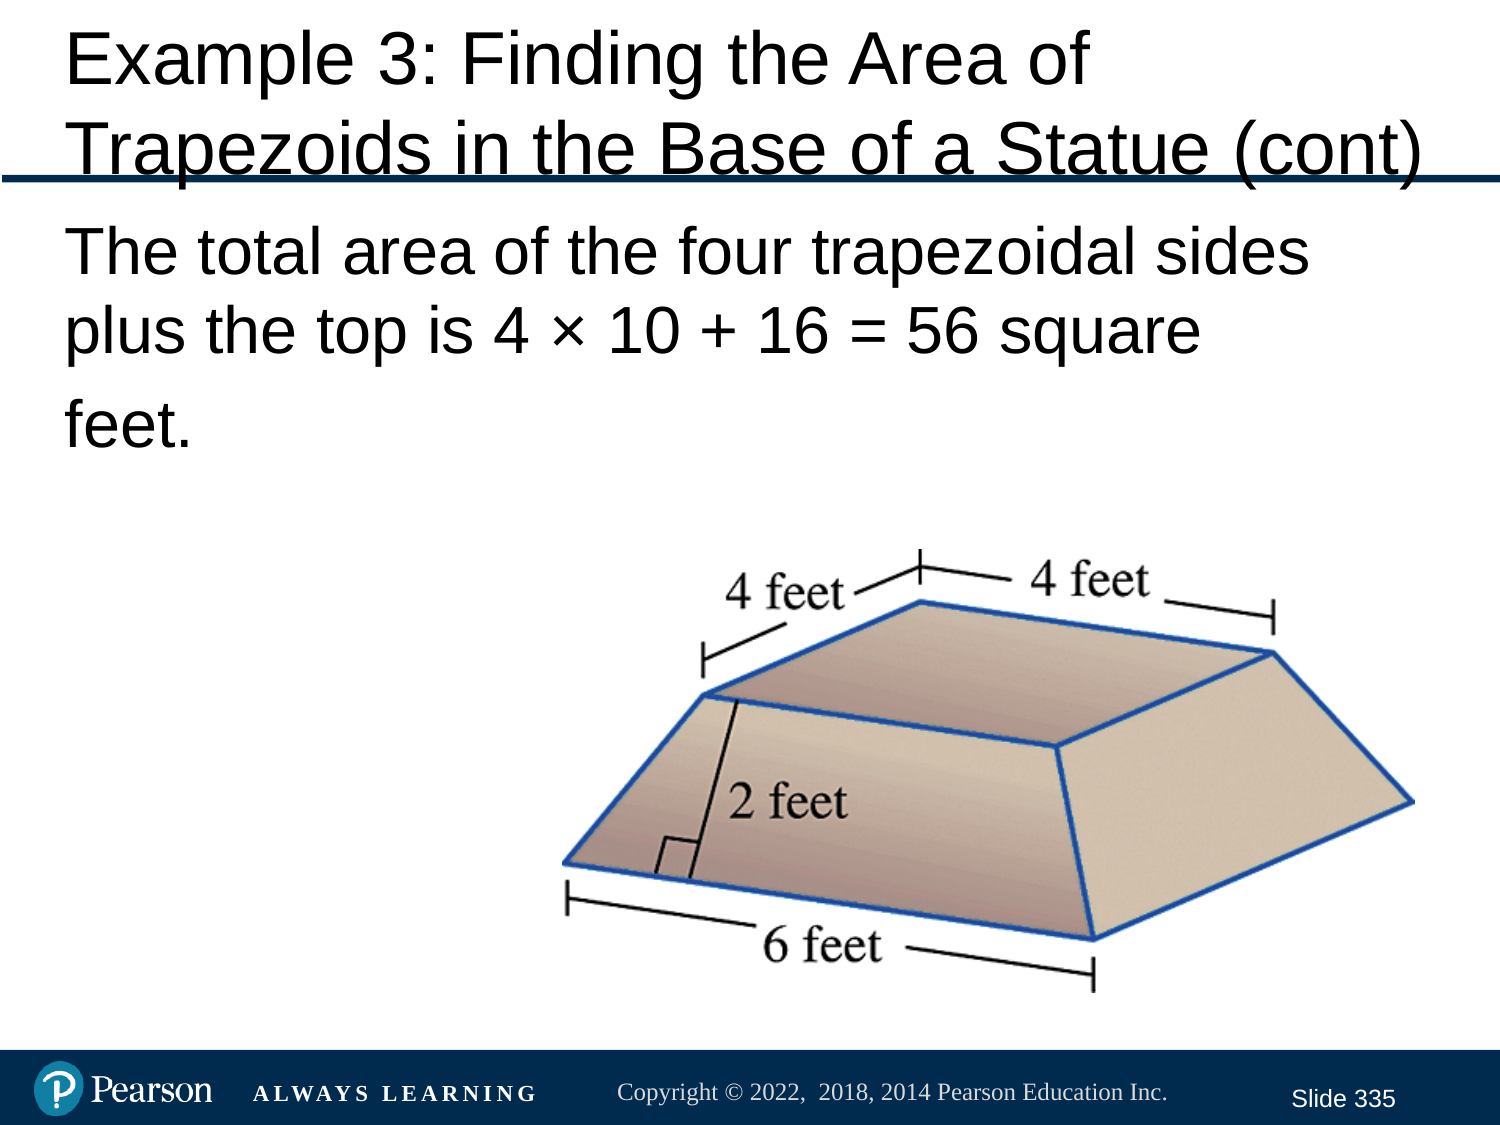

# Example 3: Finding the Area of Trapezoids in the Base of a Statue (cont)
The total area of the four trapezoidal sides plus the top is 4 × 10 + 16 = 56 square
feet.